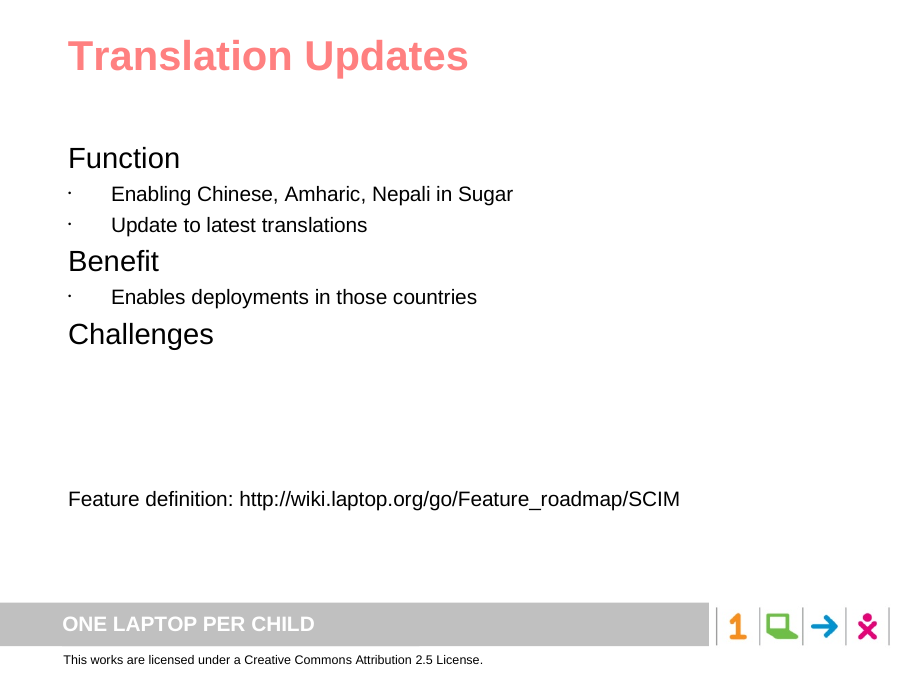

Translation Updates
Function
Enabling Chinese, Amharic, Nepali in Sugar
Update to latest translations
Benefit
Enables deployments in those countries
Challenges
Need to use a not well supported infrastructure (SCIM)‏
Very hard for us to test
Write and activity support is a separate challenge
Feature definition: http://wiki.laptop.org/go/Feature_roadmap/SCIM